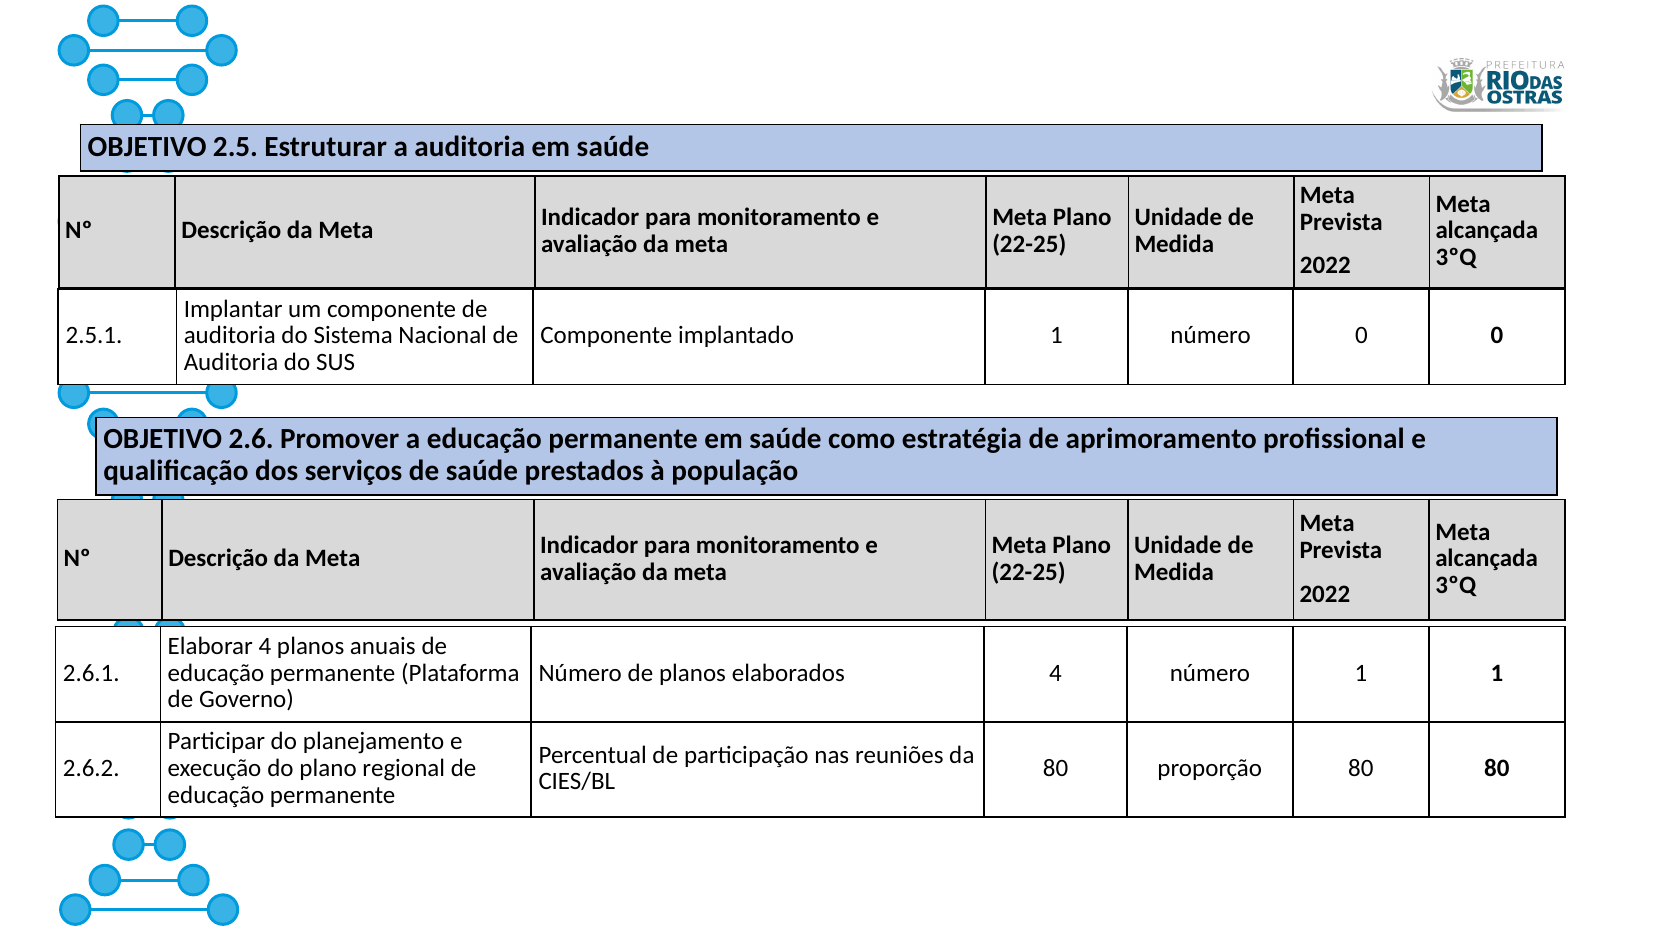

| OBJETIVO 2.5. Estruturar a auditoria em saúde |
| --- |
| Nº | Descrição da Meta | Indicador para monitoramento e avaliação da meta | Meta Plano (22-25) | Unidade de Medida | Meta Prevista 2022 | Meta alcançada 3ºQ |
| --- | --- | --- | --- | --- | --- | --- |
| 2.5.1. | Implantar um componente de auditoria do Sistema Nacional de Auditoria do SUS | Componente implantado | 1 | número | 0 | 0 |
| --- | --- | --- | --- | --- | --- | --- |
| OBJETIVO 2.6. Promover a educação permanente em saúde como estratégia de aprimoramento profissional e qualificação dos serviços de saúde prestados à população |
| --- |
| Nº | Descrição da Meta | Indicador para monitoramento e avaliação da meta | Meta Plano (22-25) | Unidade de Medida | Meta Prevista 2022 | Meta alcançada 3ºQ |
| --- | --- | --- | --- | --- | --- | --- |
| 2.6.1. | Elaborar 4 planos anuais de educação permanente (Plataforma de Governo) | Número de planos elaborados | 4 | número | 1 | 1 |
| --- | --- | --- | --- | --- | --- | --- |
| 2.6.2. | Participar do planejamento e execução do plano regional de educação permanente | Percentual de participação nas reuniões da CIES/BL | 80 | proporção | 80 | 80 |